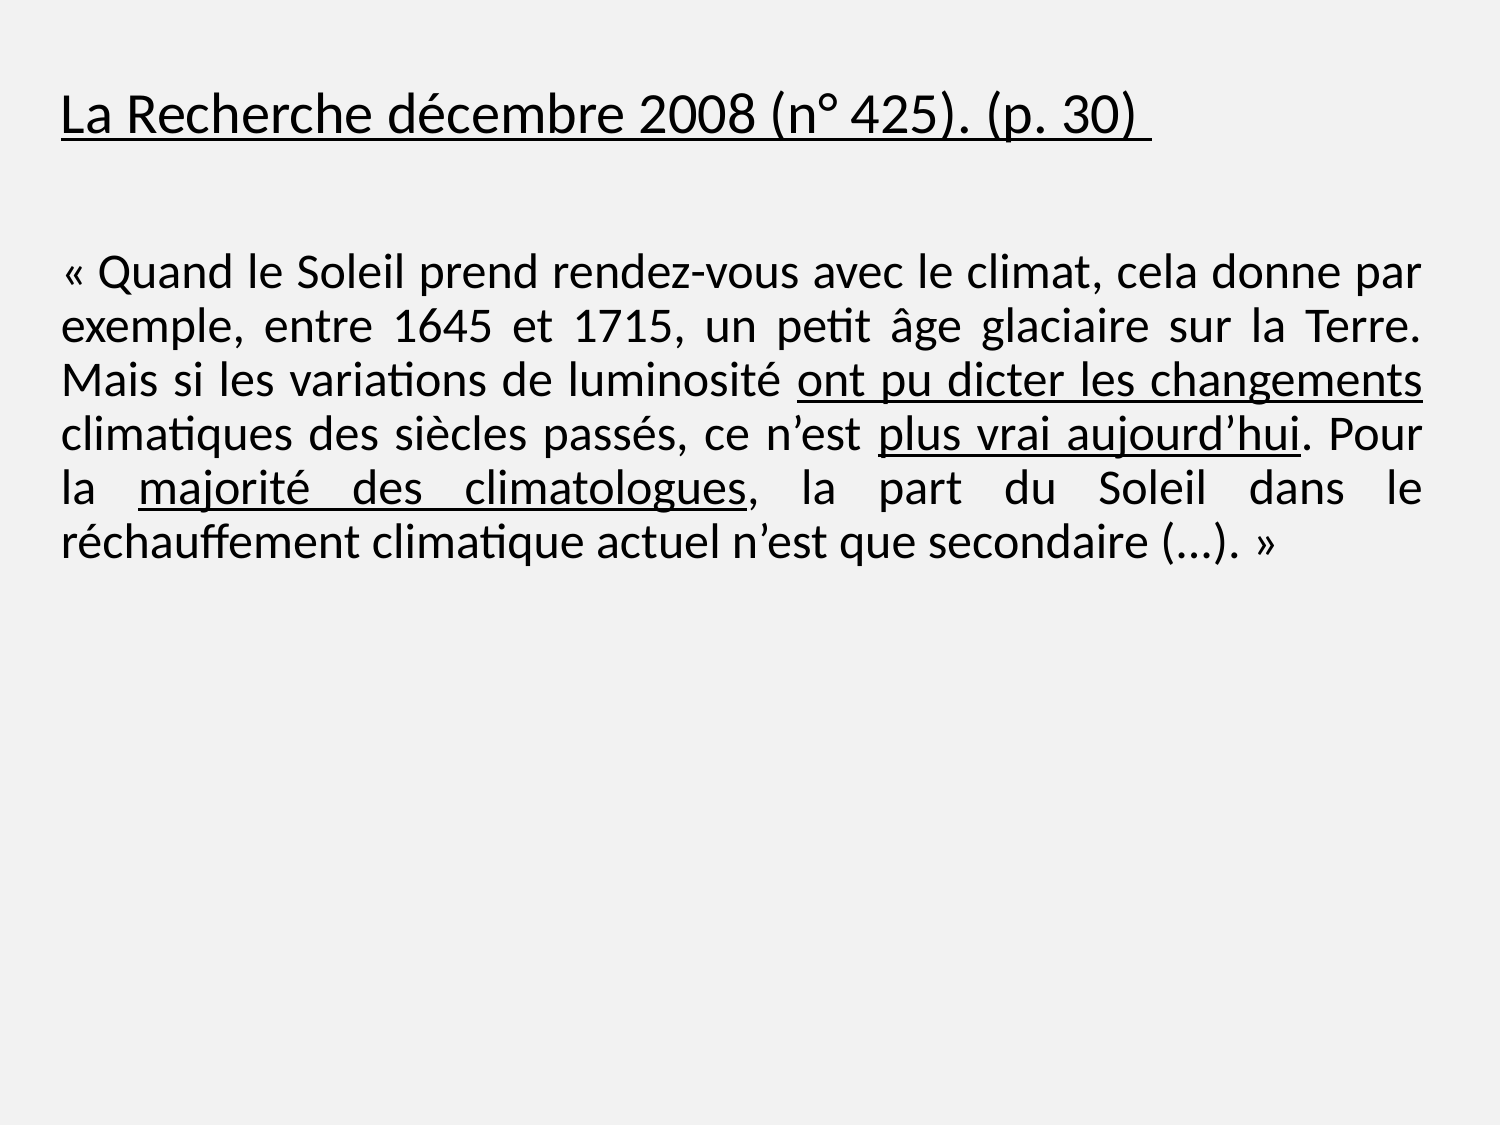

# La Recherche décembre 2008 (n° 425). (p. 30)
« Quand le Soleil prend rendez-vous avec le climat, cela donne par exemple, entre 1645 et 1715, un petit âge glaciaire sur la Terre. Mais si les variations de luminosité ont pu dicter les changements climatiques des siècles passés, ce n’est plus vrai aujourd’hui. Pour la majorité des climatologues, la part du Soleil dans le réchauffement climatique actuel n’est que secondaire (...). »